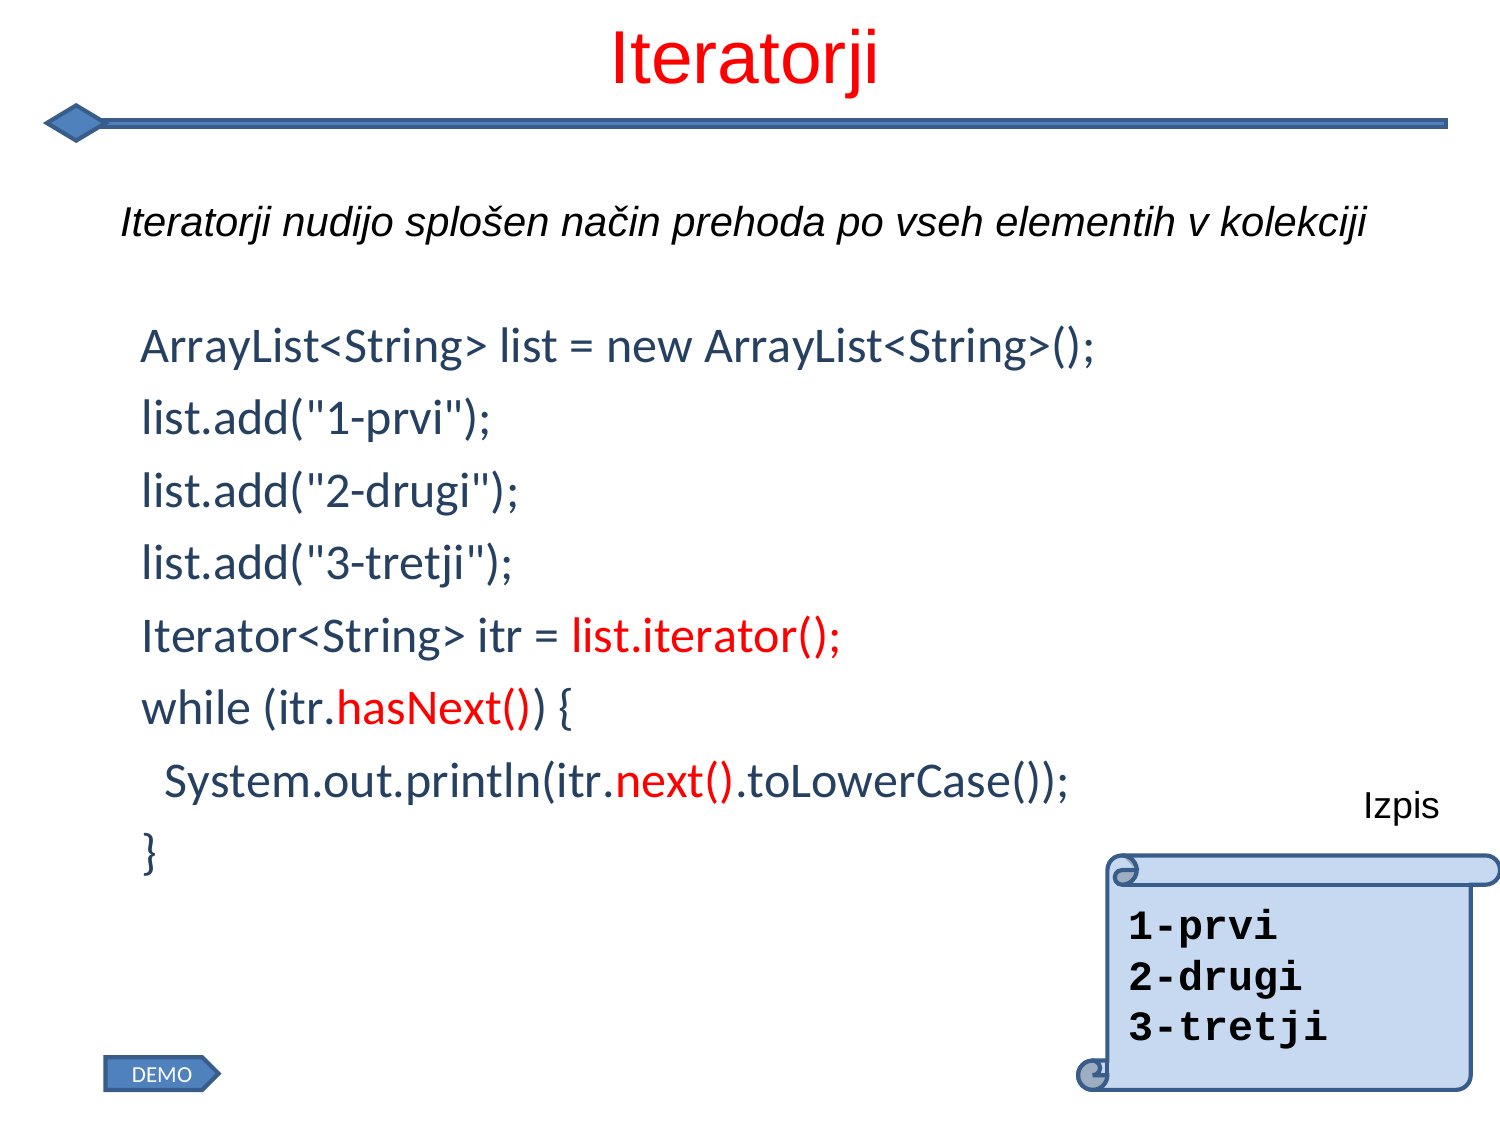

# Iteratorji
Iteratorji nudijo splošen način prehoda po vseh elementih v kolekciji
 ArrayList<String> list = new ArrayList<String>();
 list.add("1-prvi");
 list.add("2-drugi");
 list.add("3-tretji");
 Iterator<String> itr = list.iterator();
 while (itr.hasNext()) {
 System.out.println(itr.next().toLowerCase());
 }
Izpis
1-prvi
2-drugi
3-tretji
DEMO